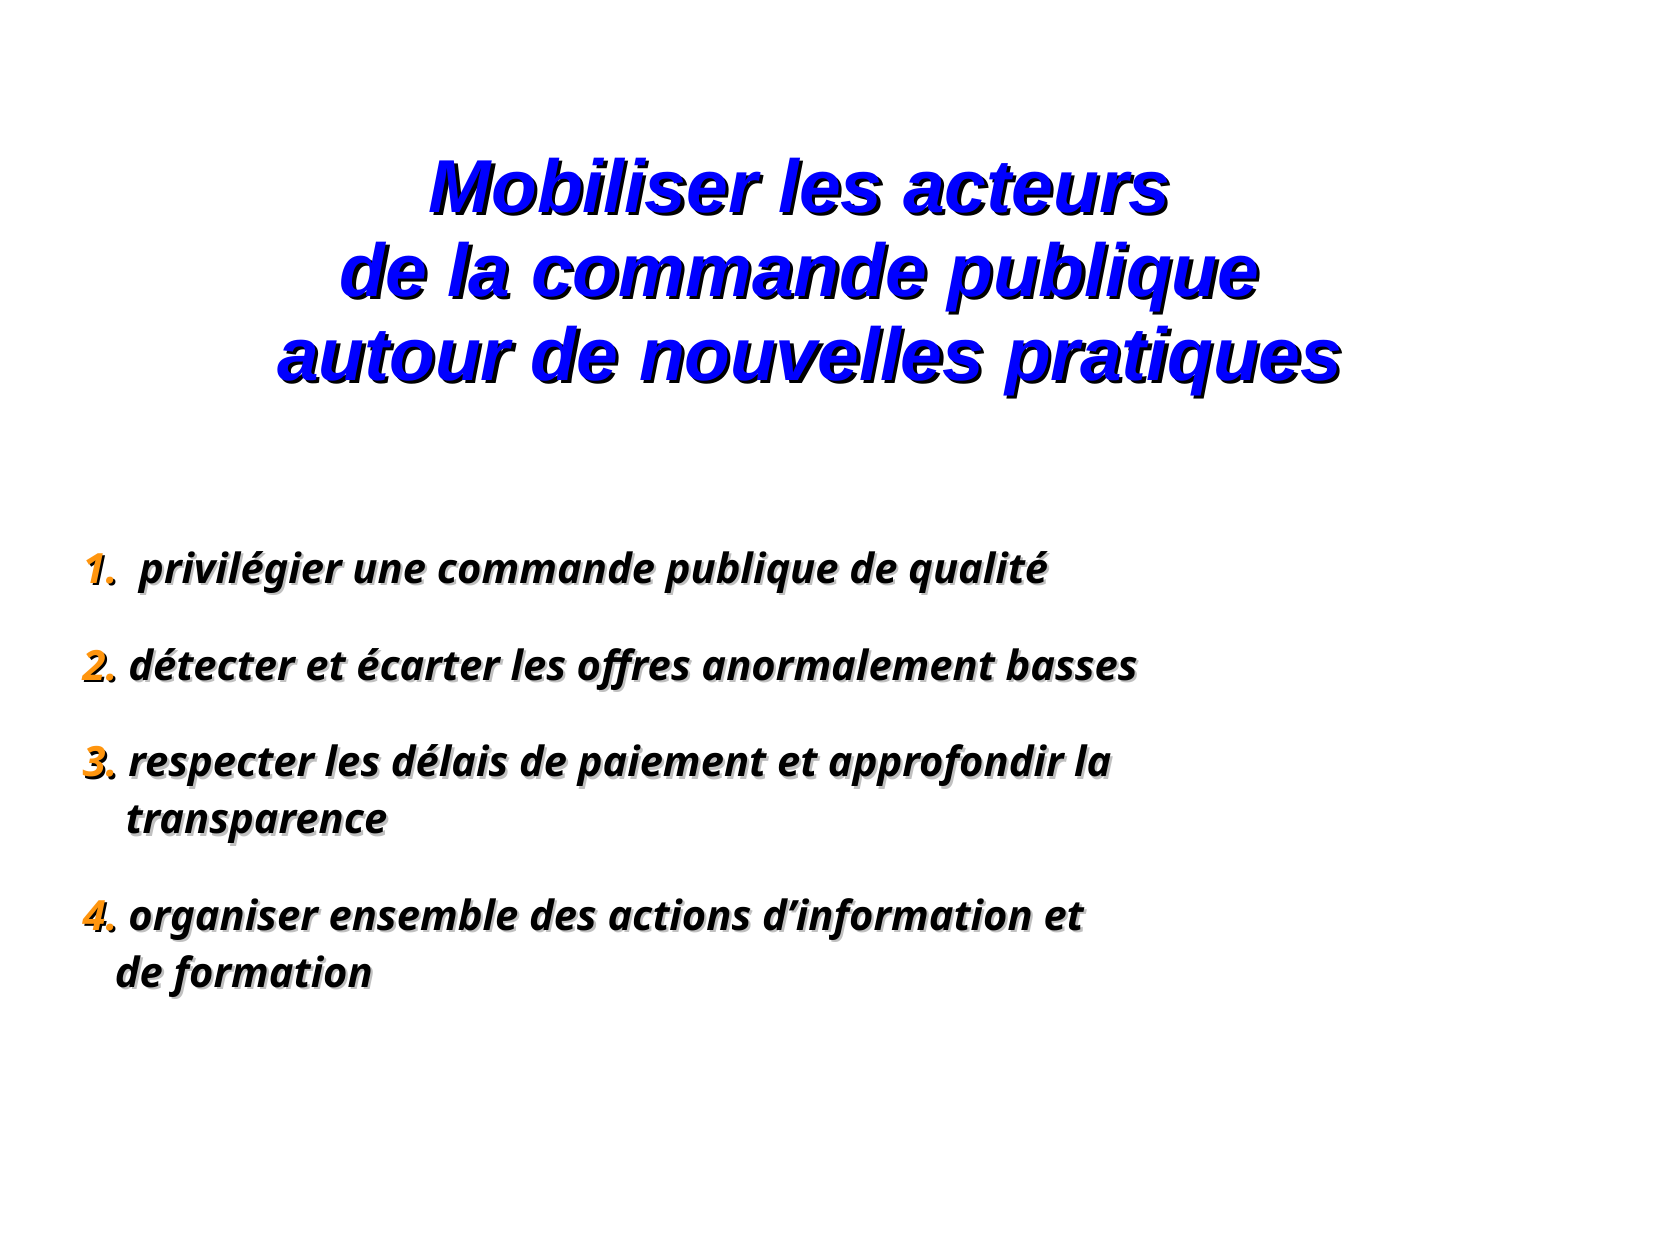

Mobiliser les acteurs
de la commande publique
autour de nouvelles pratiques
1. privilégier une commande publique de qualité
2. détecter et écarter les offres anormalement basses
3. respecter les délais de paiement et approfondir la
 transparence
4. organiser ensemble des actions d’information et
 de formation
#